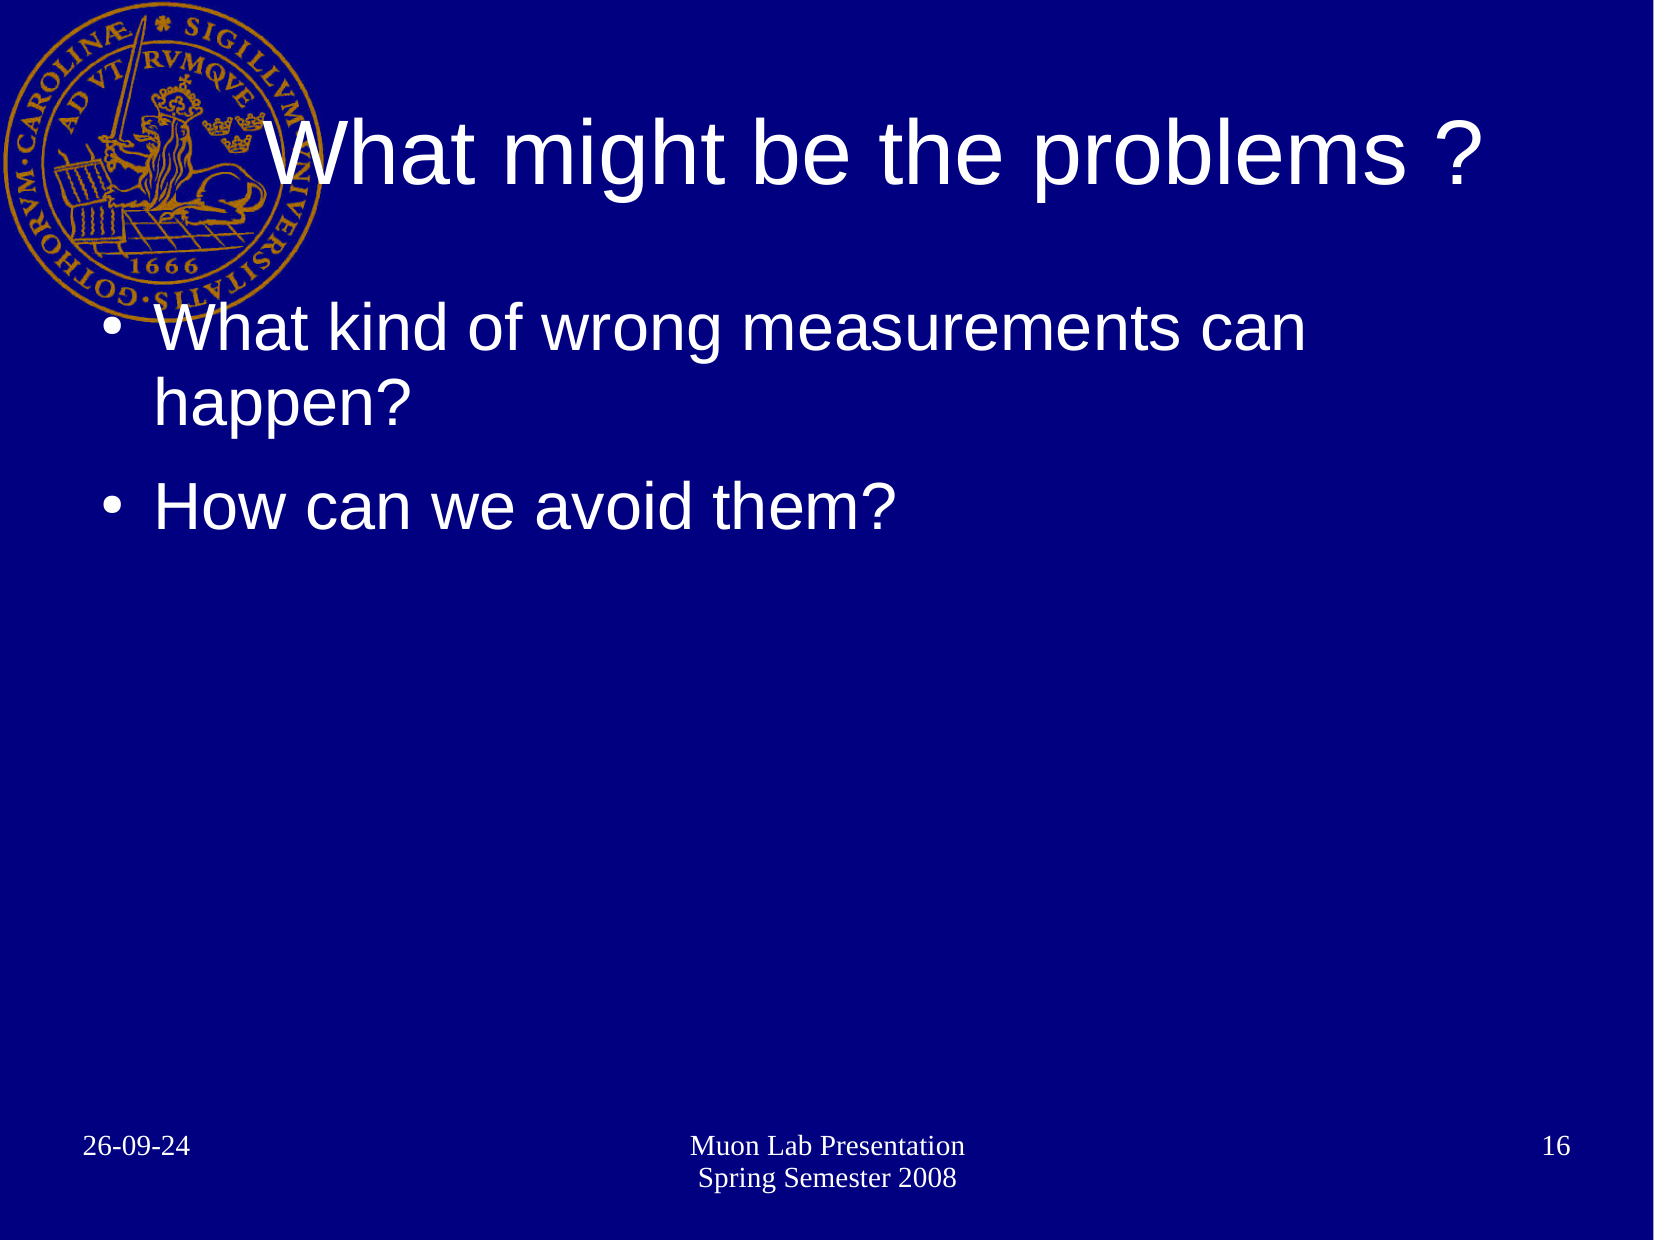

# What might be the problems ?
What kind of wrong measurements can happen?
How can we avoid them?
16